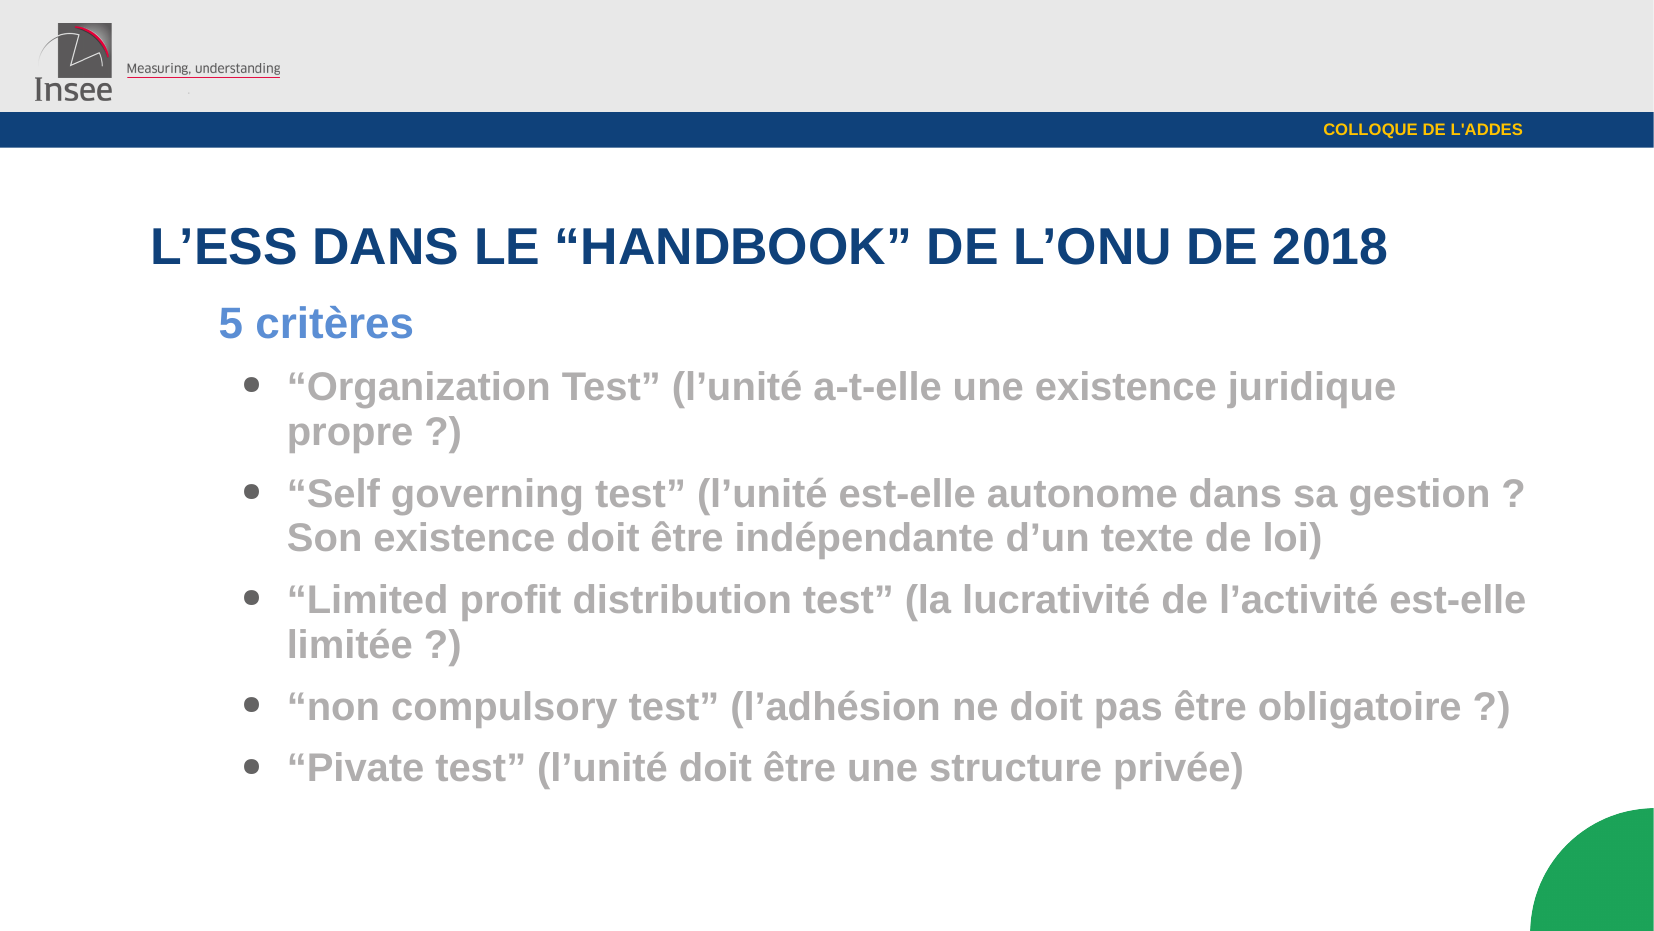

#
Colloque de l'ADDES
L’ess dans le “handbook” de l’onu de 2018
5 critères
“Organization Test” (l’unité a-t-elle une existence juridique propre ?)
“Self governing test” (l’unité est-elle autonome dans sa gestion ? Son existence doit être indépendante d’un texte de loi)
“Limited profit distribution test” (la lucrativité de l’activité est-elle limitée ?)
“non compulsory test” (l’adhésion ne doit pas être obligatoire ?)
“Pivate test” (l’unité doit être une structure privée)